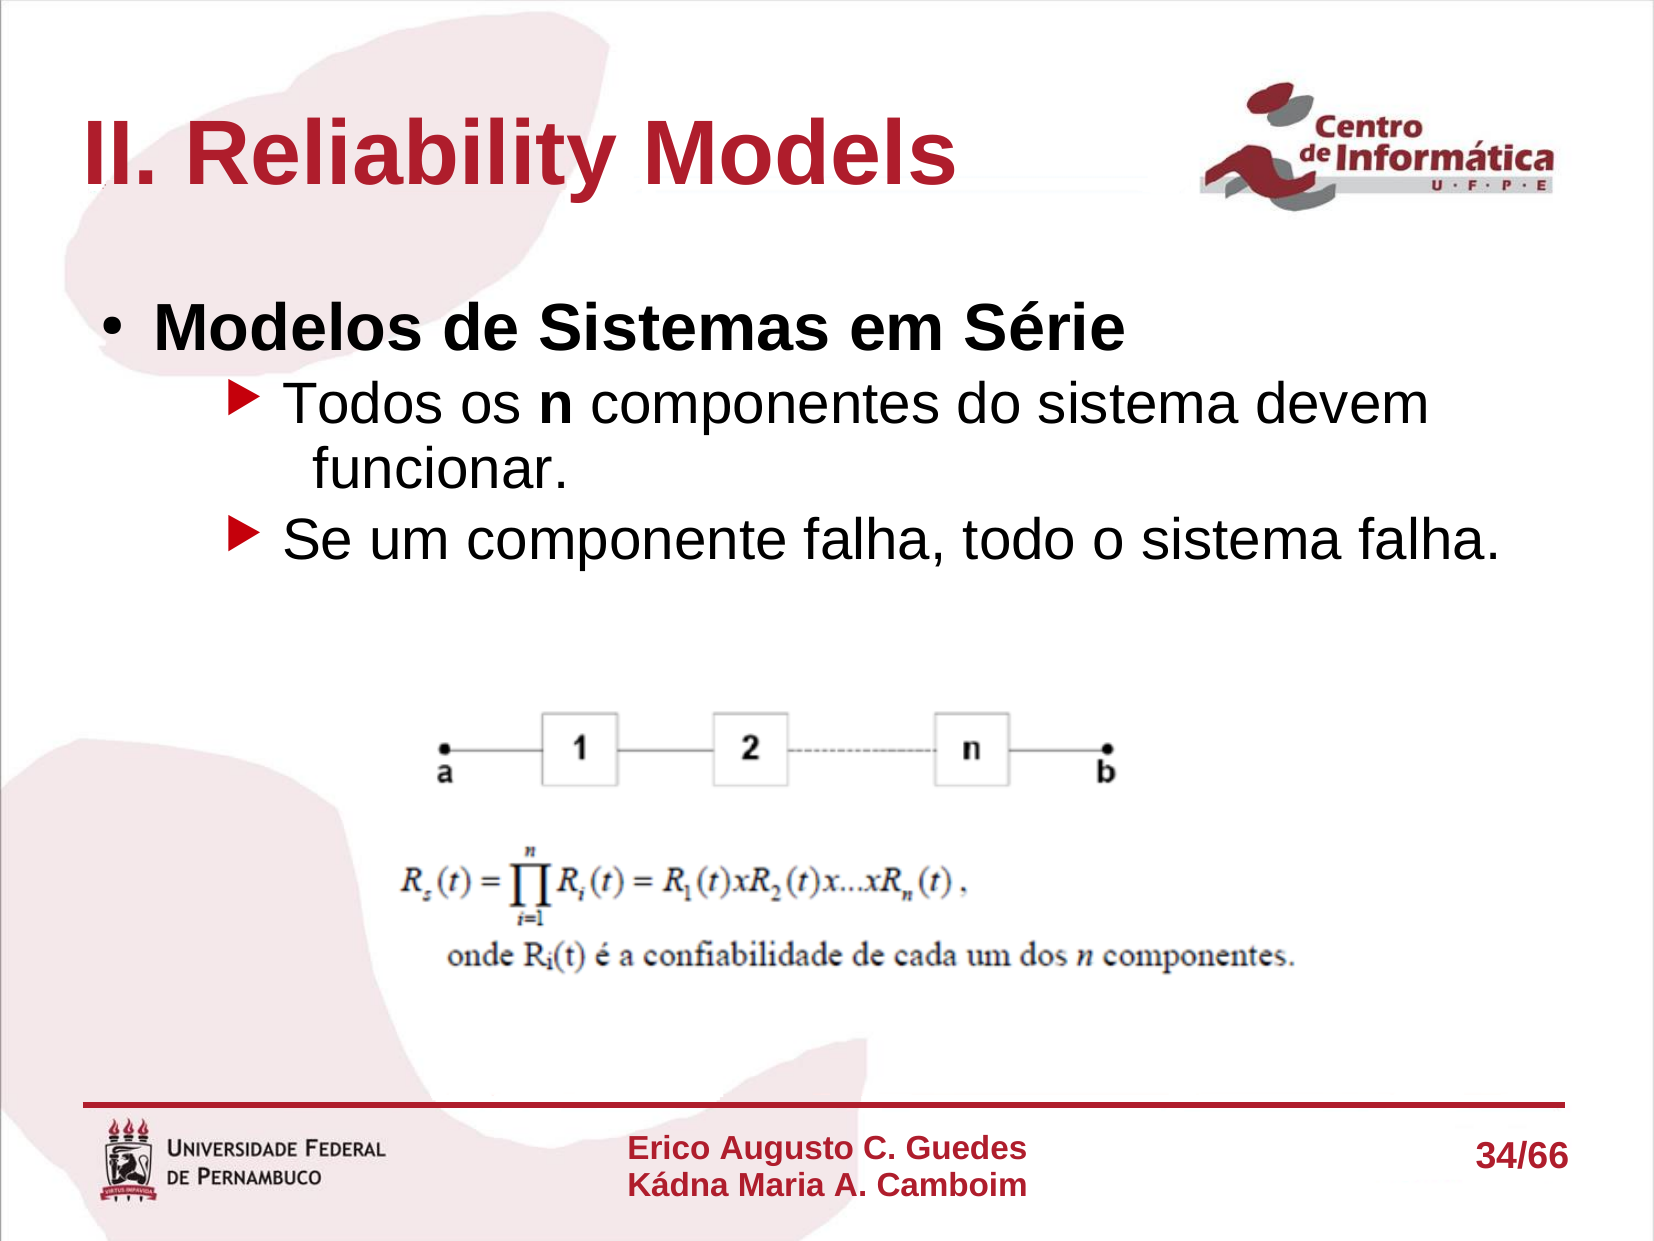

# II. Reliability Models
Modelos de Sistemas em Série
 Todos os n componentes do sistema devem funcionar.
 Se um componente falha, todo o sistema falha.